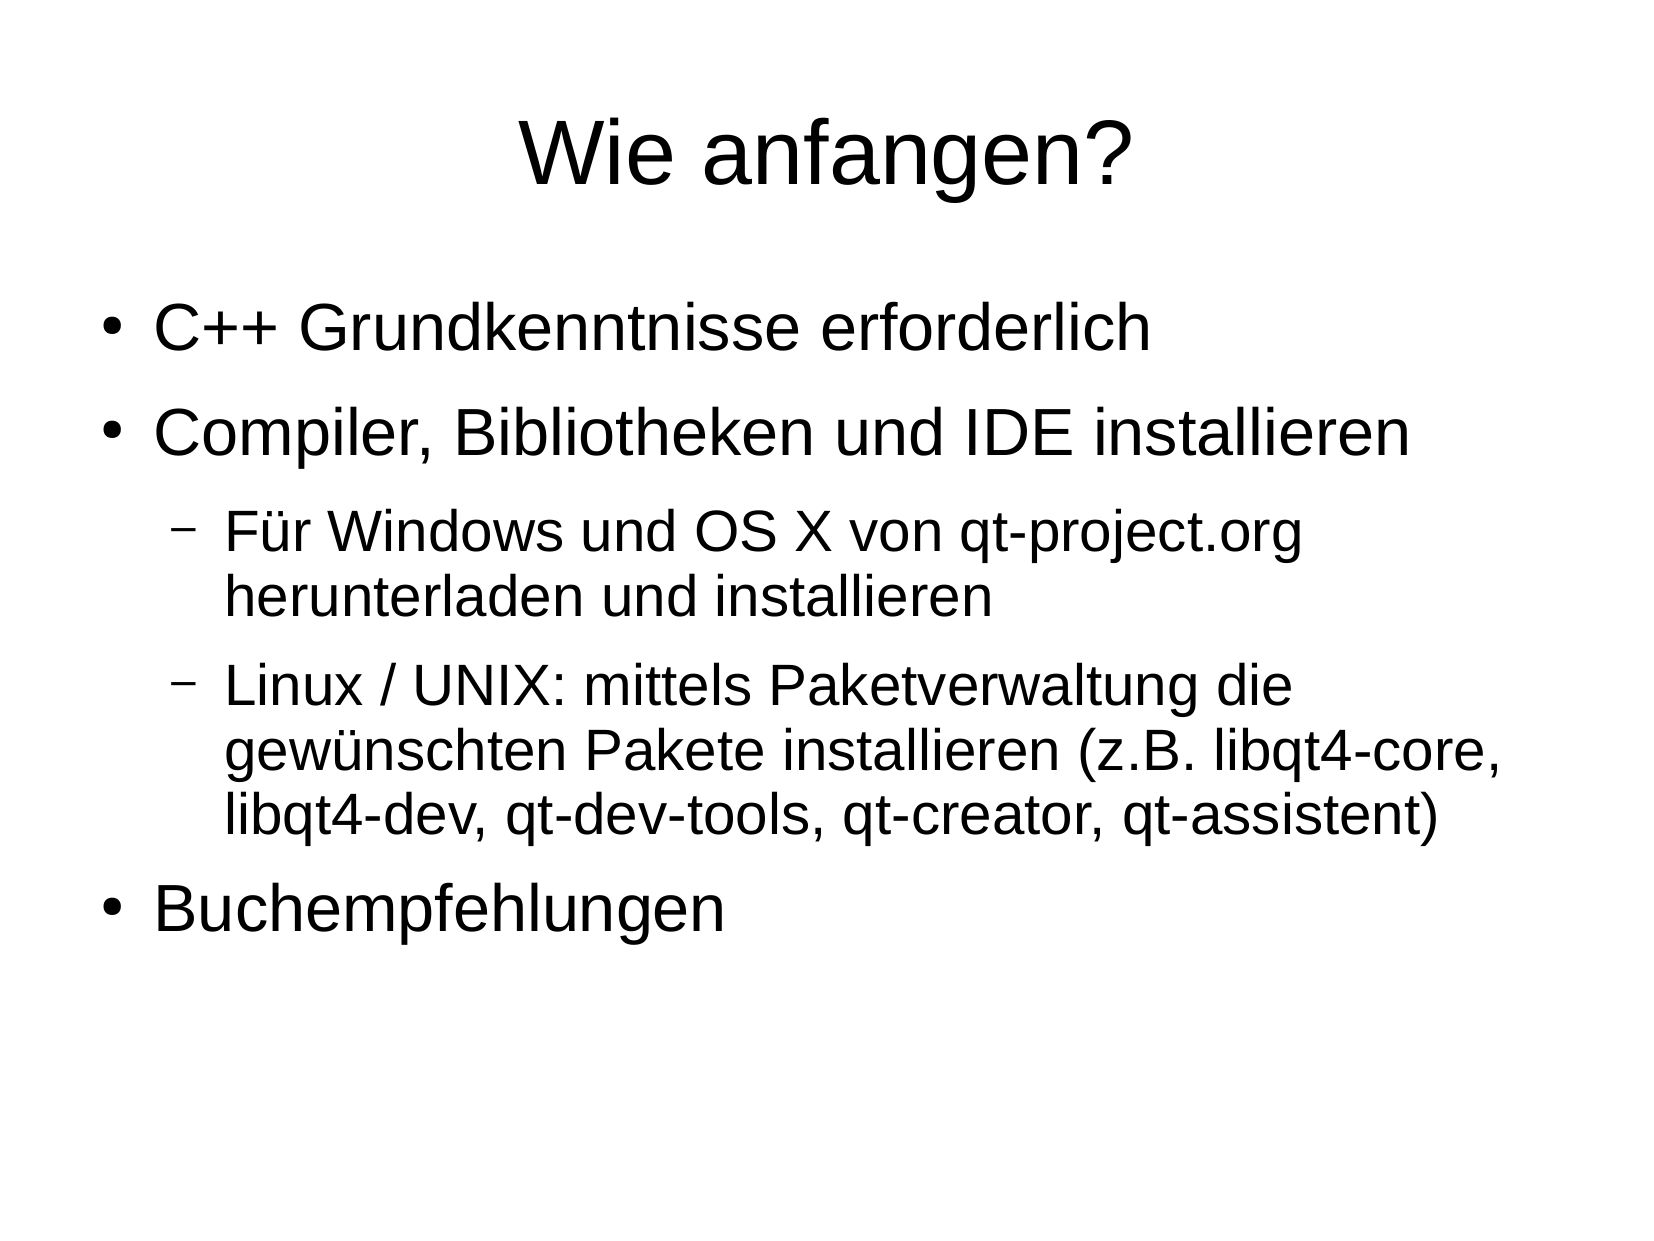

# Wie anfangen?
C++ Grundkenntnisse erforderlich
Compiler, Bibliotheken und IDE installieren
Für Windows und OS X von qt-project.org herunterladen und installieren
Linux / UNIX: mittels Paketverwaltung die gewünschten Pakete installieren (z.B. libqt4-core, libqt4-dev, qt-dev-tools, qt-creator, qt-assistent)
Buchempfehlungen